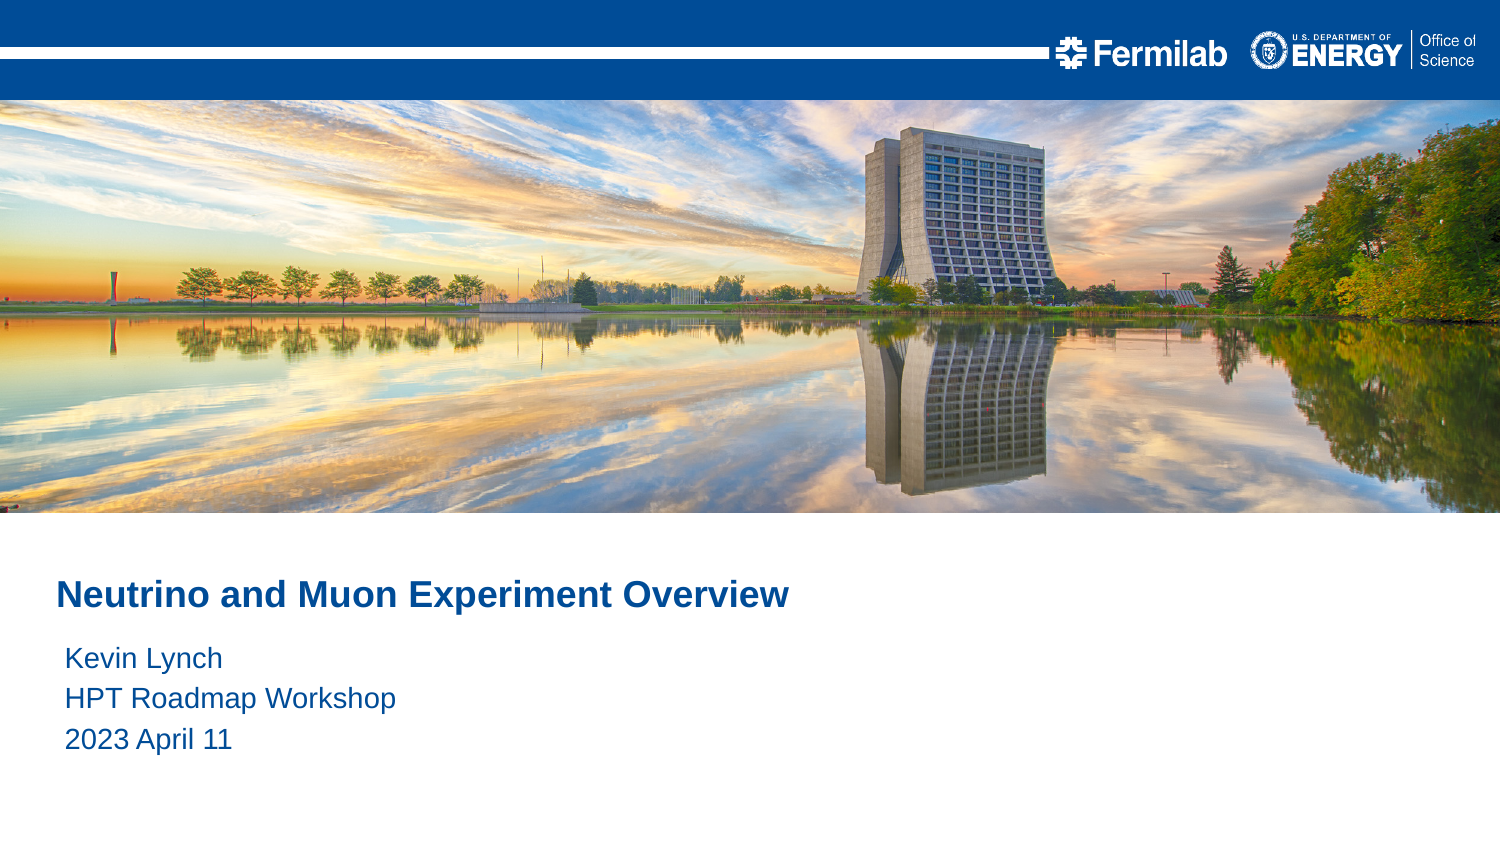

# Neutrino and Muon Experiment Overview
Kevin Lynch
HPT Roadmap Workshop
2023 April 11